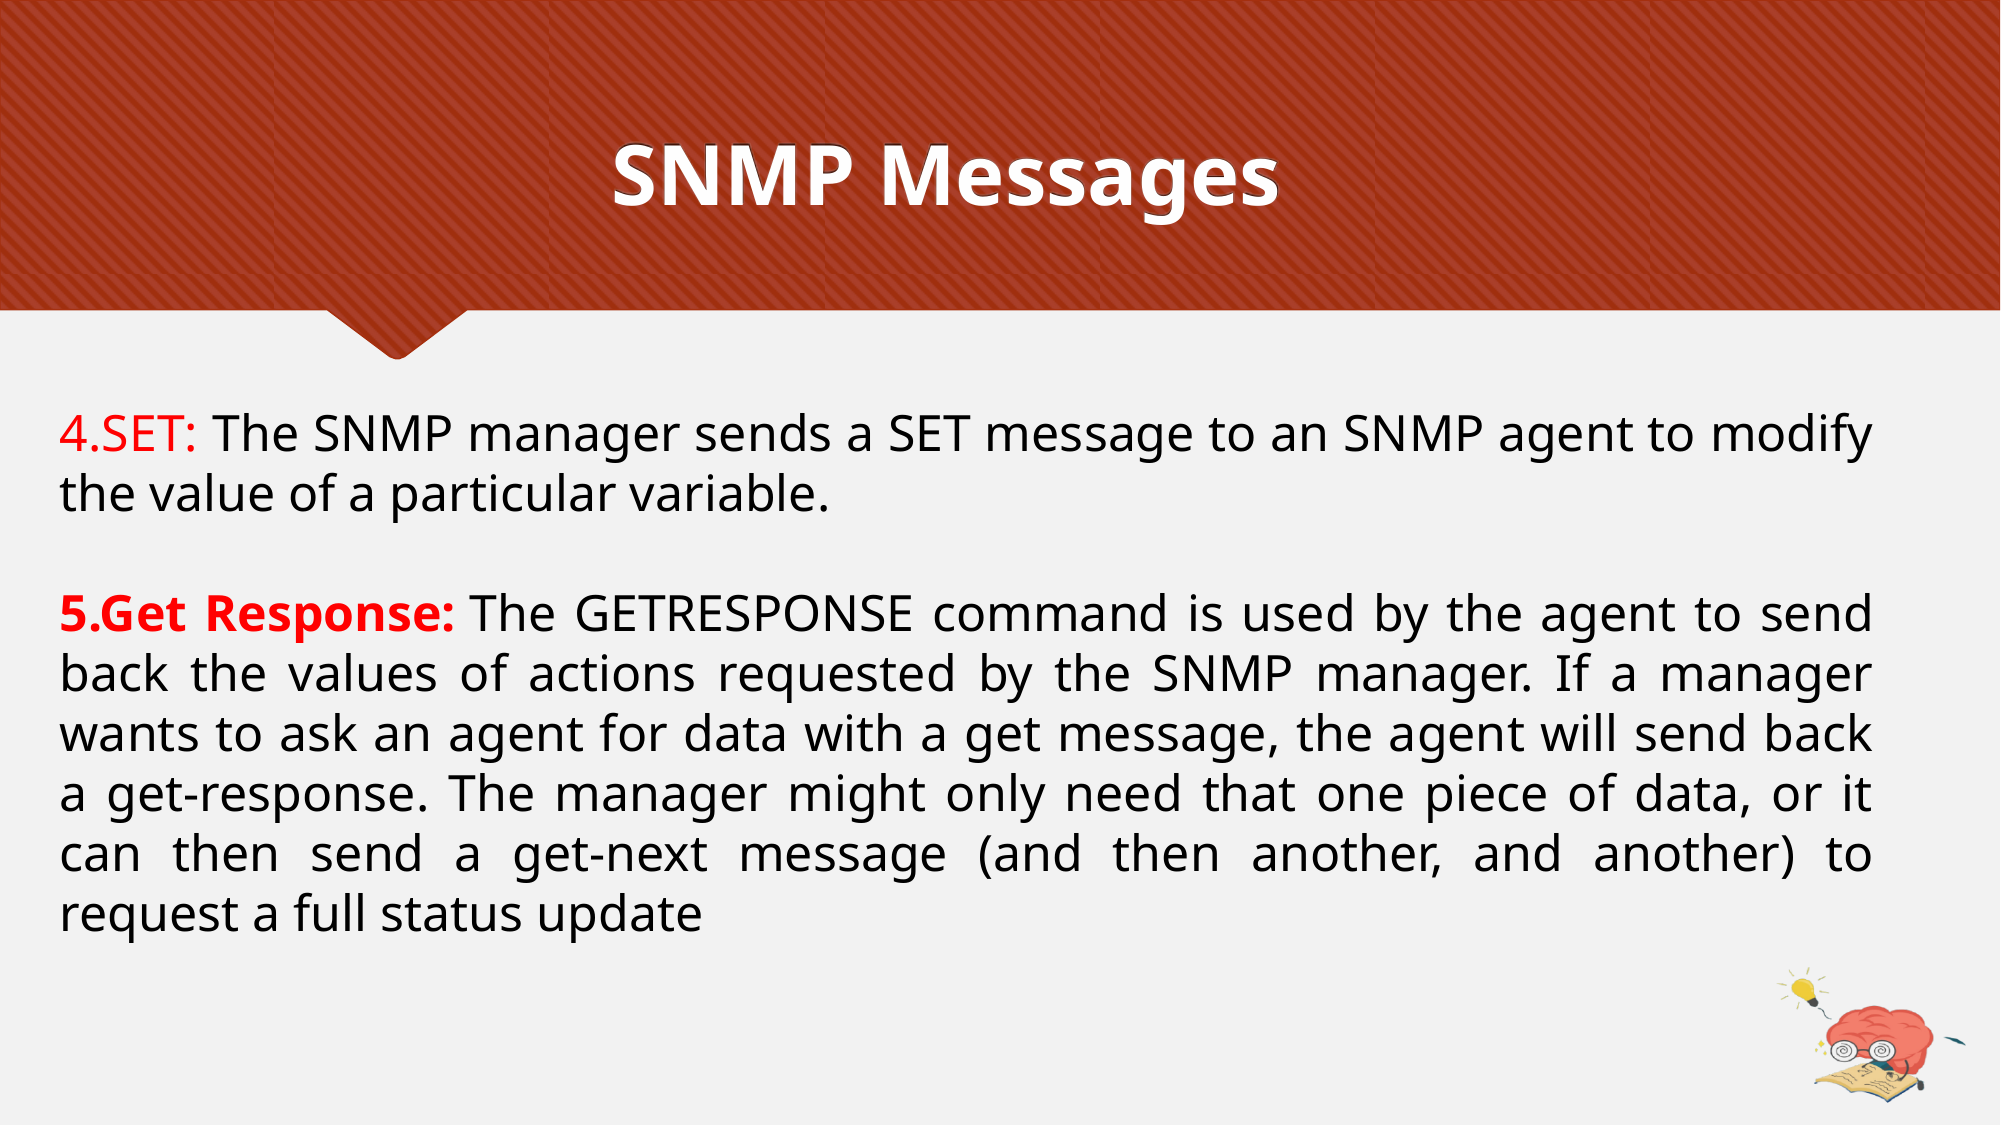

# SNMP Messages
4.SET: The SNMP manager sends a SET message to an SNMP agent to modify the value of a particular variable.
5.Get Response: The GETRESPONSE command is used by the agent to send back the values of actions requested by the SNMP manager. If a manager wants to ask an agent for data with a get message, the agent will send back a get-response. The manager might only need that one piece of data, or it can then send a get-next message (and then another, and another) to request a full status update